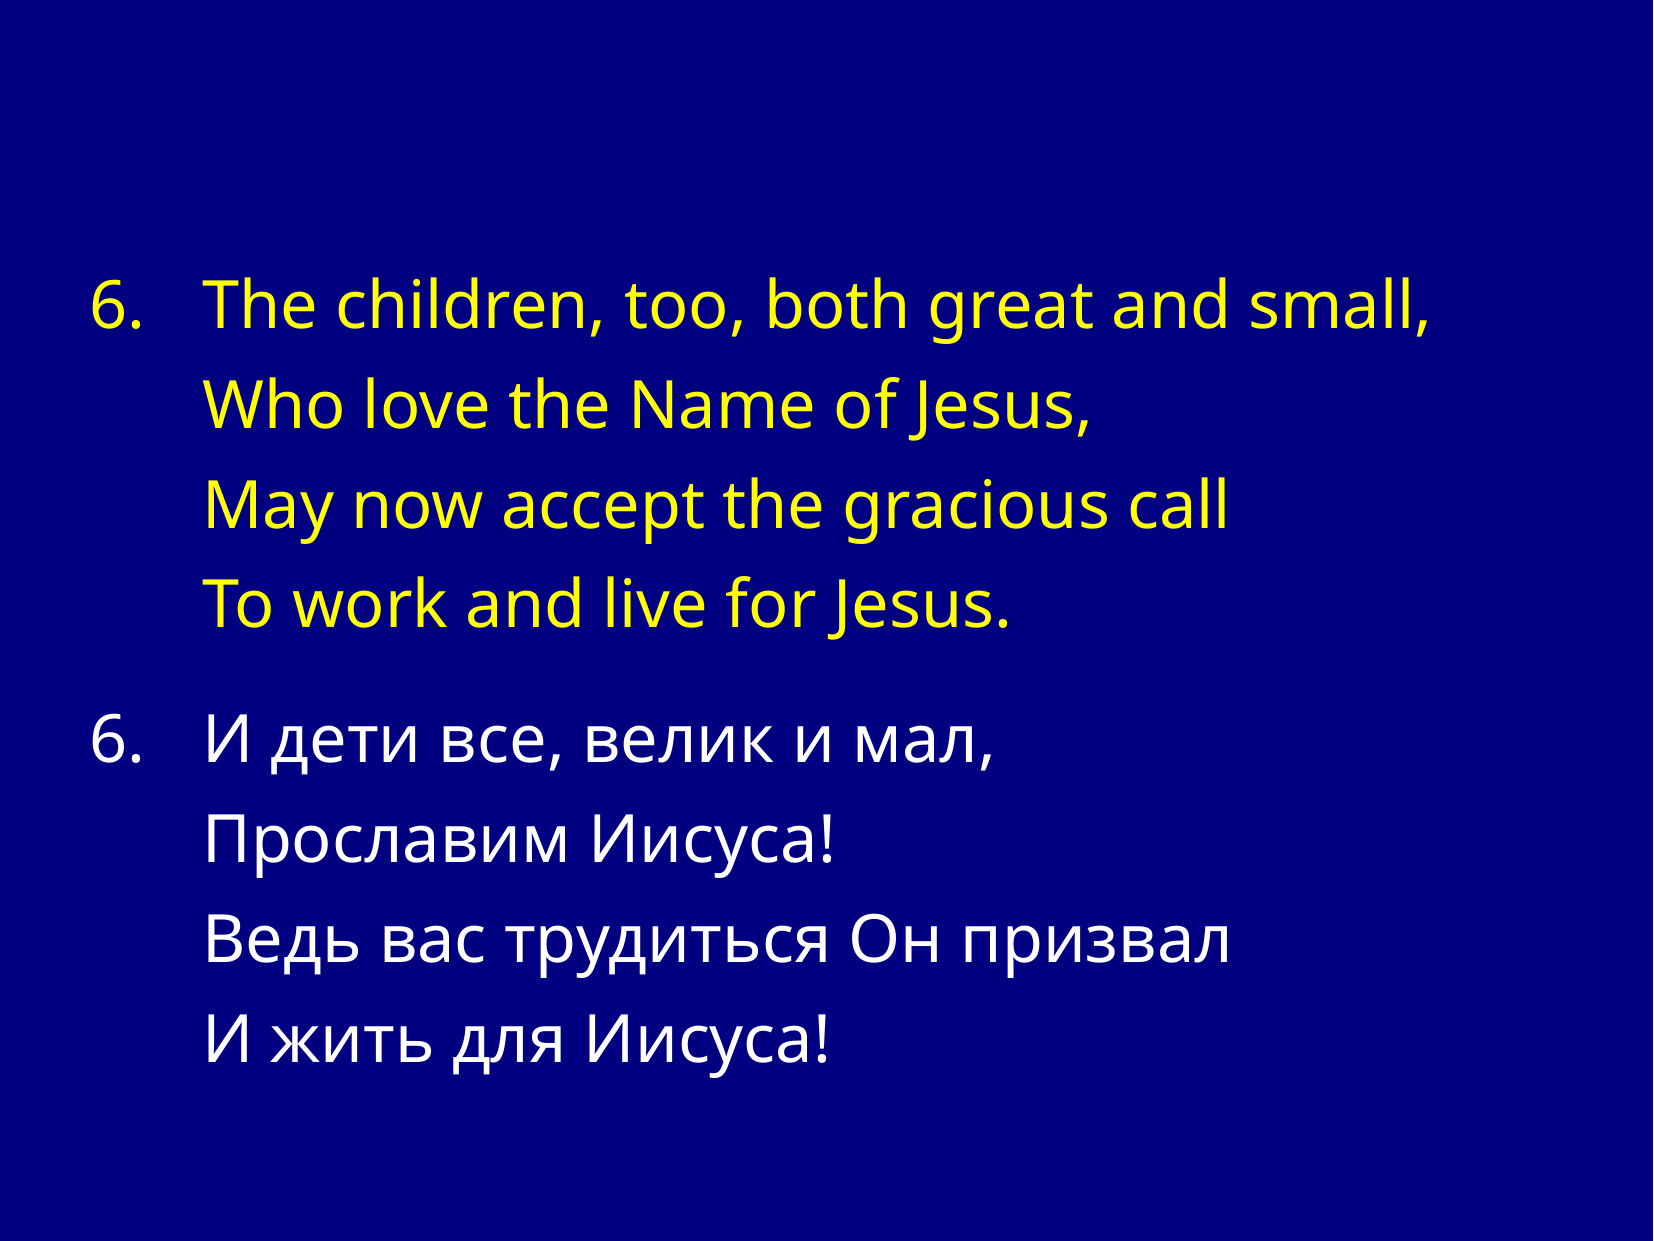

6.	The children, too, both great and small,
	Who love the Name of Jesus,
	May now accept the gracious call
	To work and live for Jesus.
6.	И дети все, велик и мал,
	Прославим Иисуса!
	Ведь вас трудиться Он призвал
	И жить для Иисуса!